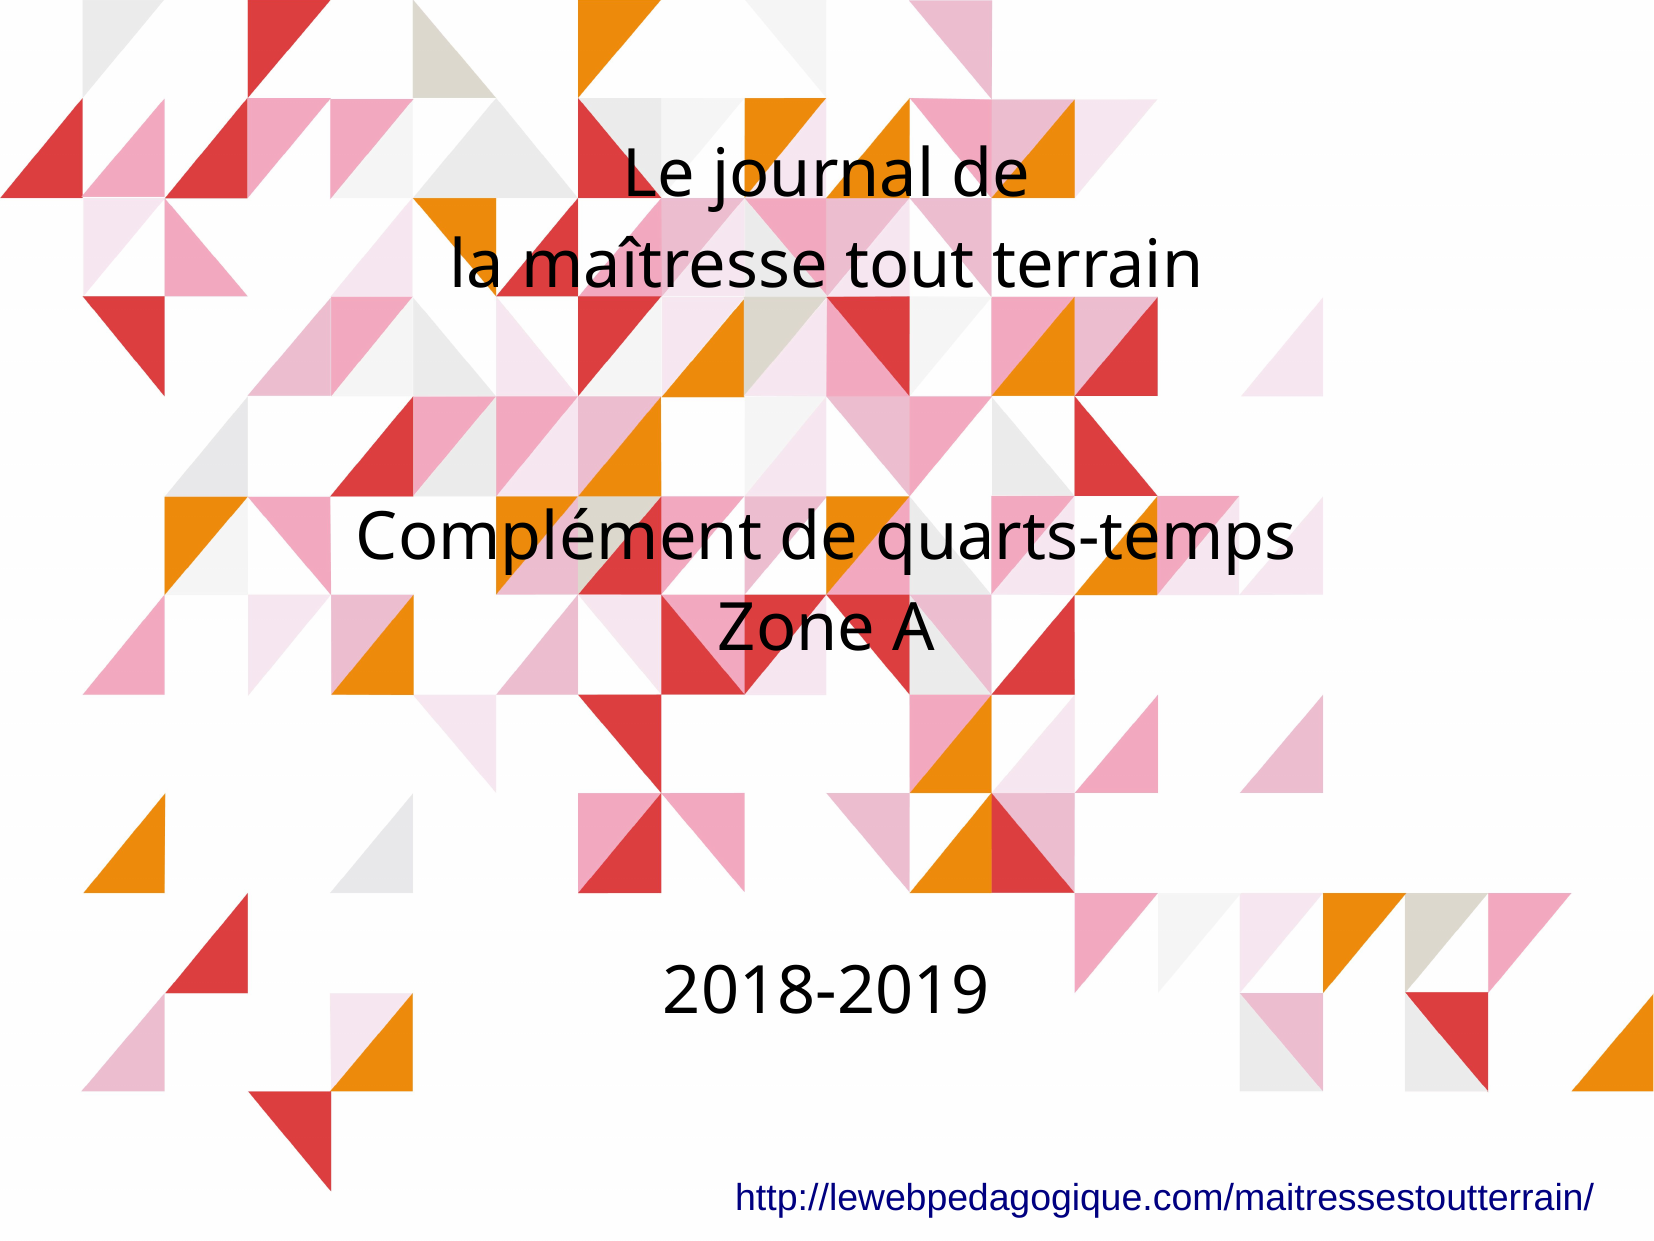

# Le journal de
la maîtresse tout terrain
Complément de quarts-temps
Zone A
2018-2019
http://lewebpedagogique.com/maitressestoutterrain/